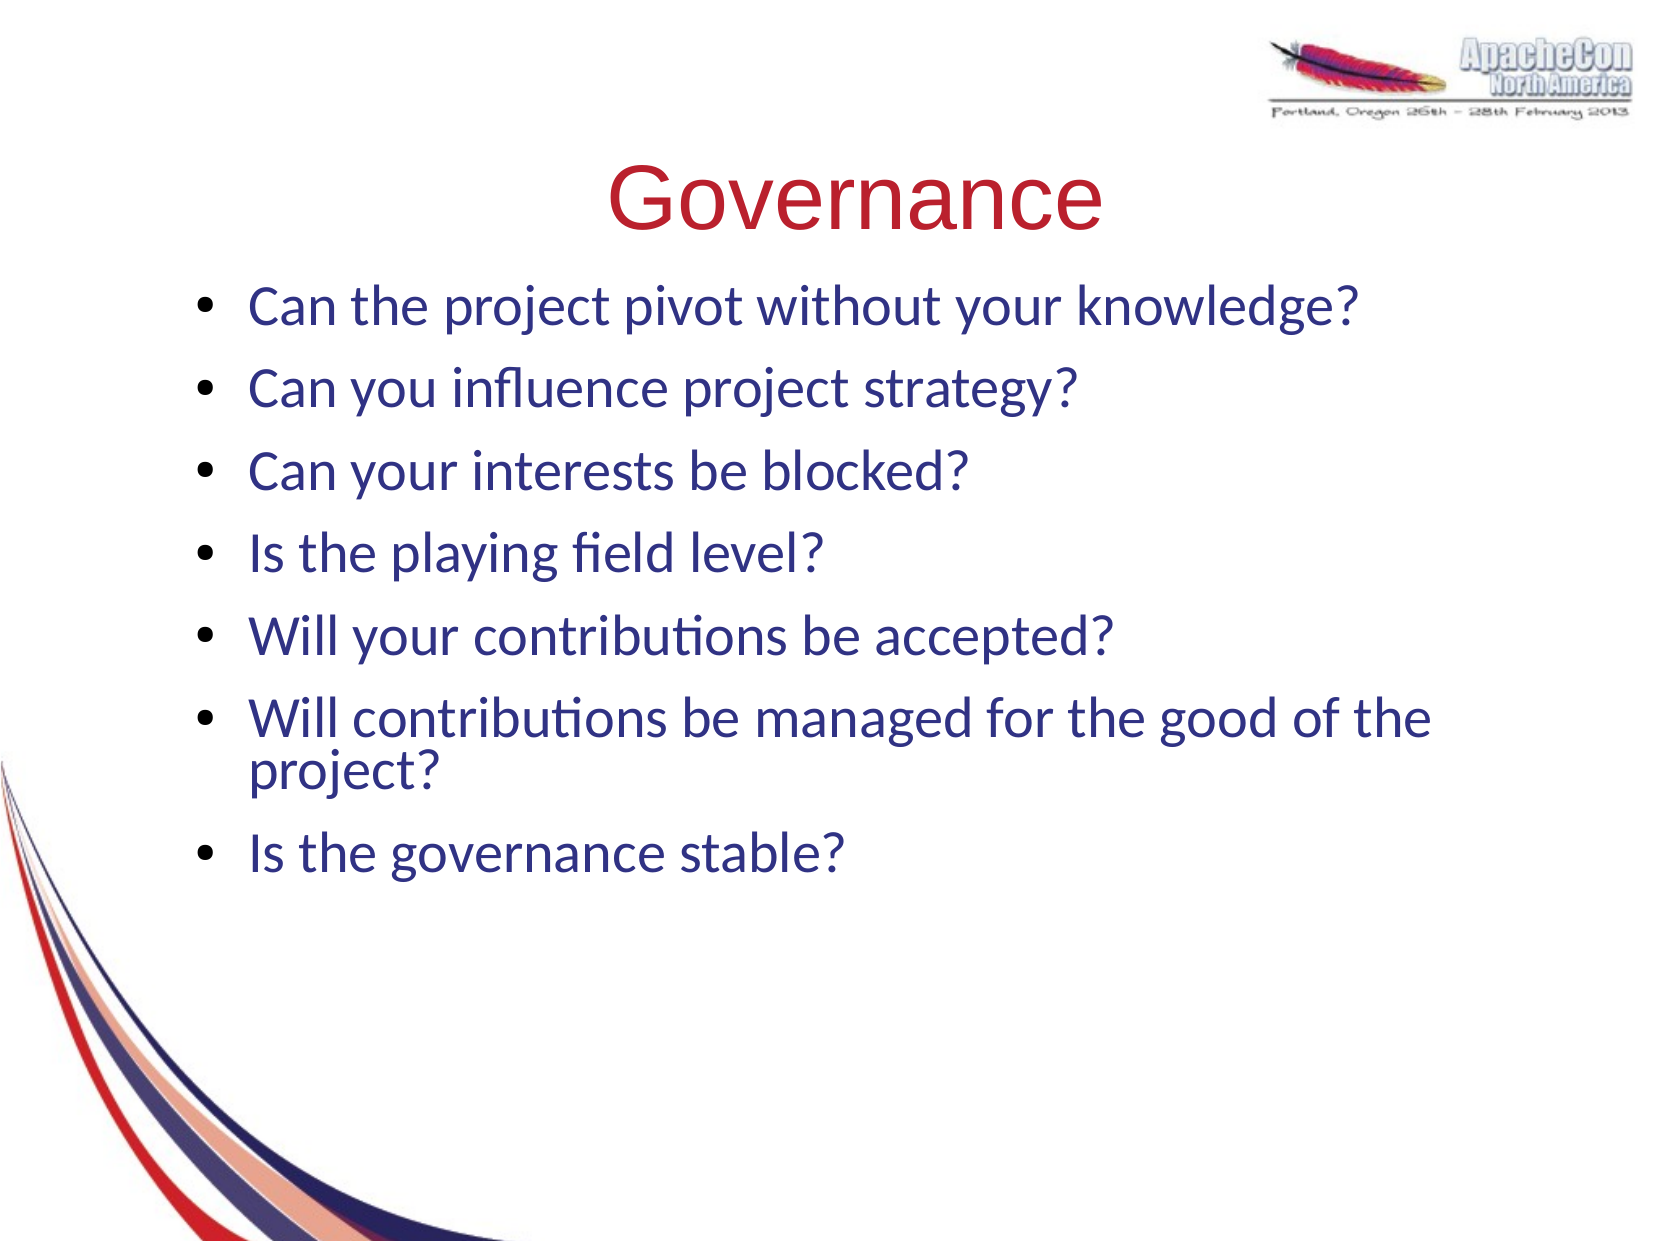

# Governance
Can the project pivot without your knowledge?
Can you influence project strategy?
Can your interests be blocked?
Is the playing field level?
Will your contributions be accepted?
Will contributions be managed for the good of the project?
Is the governance stable?